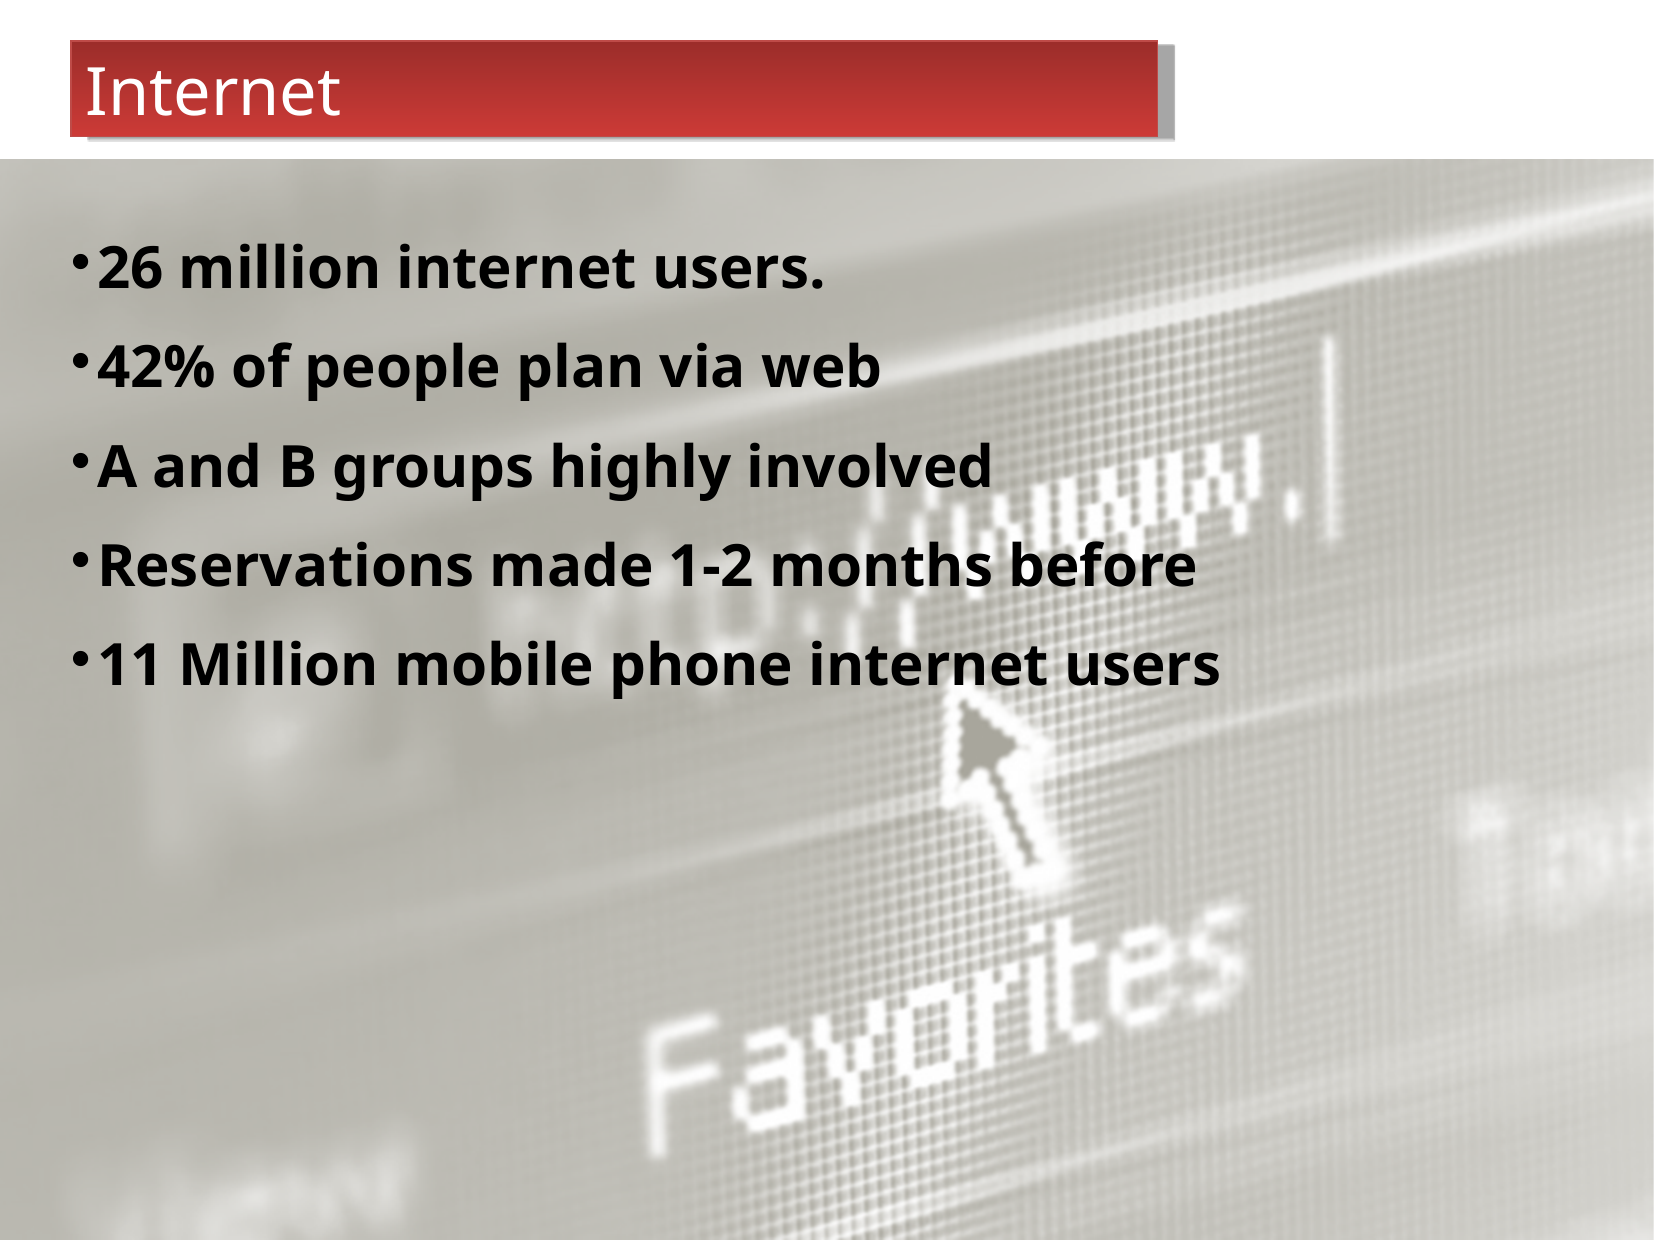

Internet
26 million internet users.
42% of people plan via web
A and B groups highly involved
Reservations made 1-2 months before
11 Million mobile phone internet users